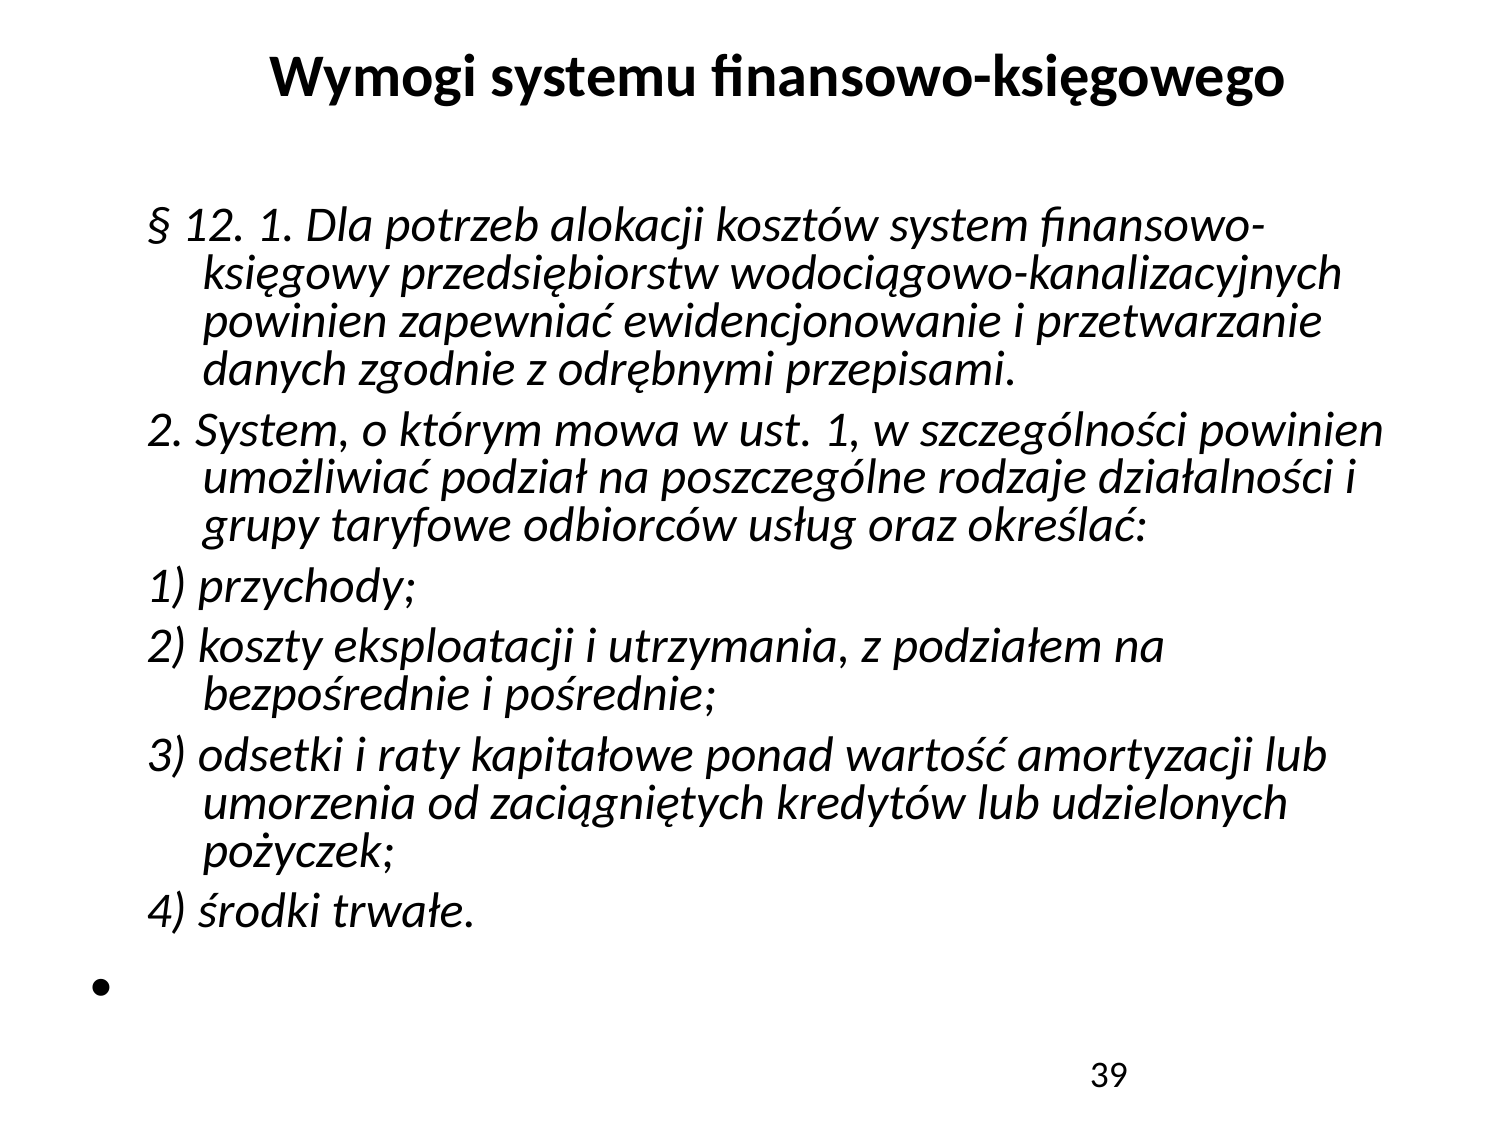

#
Wymogi systemu finansowo-księgowego
§ 12. 1. Dla potrzeb alokacji kosztów system finansowo-księgowy przedsiębiorstw wodociągowo-kanalizacyjnych powinien zapewniać ewidencjonowanie i przetwarzanie danych zgodnie z odrębnymi przepisami.
2. System, o którym mowa w ust. 1, w szczególności powinien umożliwiać podział na poszczególne rodzaje działalności i grupy taryfowe odbiorców usług oraz określać:
1) przychody;
2) koszty eksploatacji i utrzymania, z podziałem na bezpośrednie i pośrednie;
3) odsetki i raty kapitałowe ponad wartość amortyzacji lub umorzenia od zaciągniętych kredytów lub udzielonych pożyczek;
4) środki trwałe.